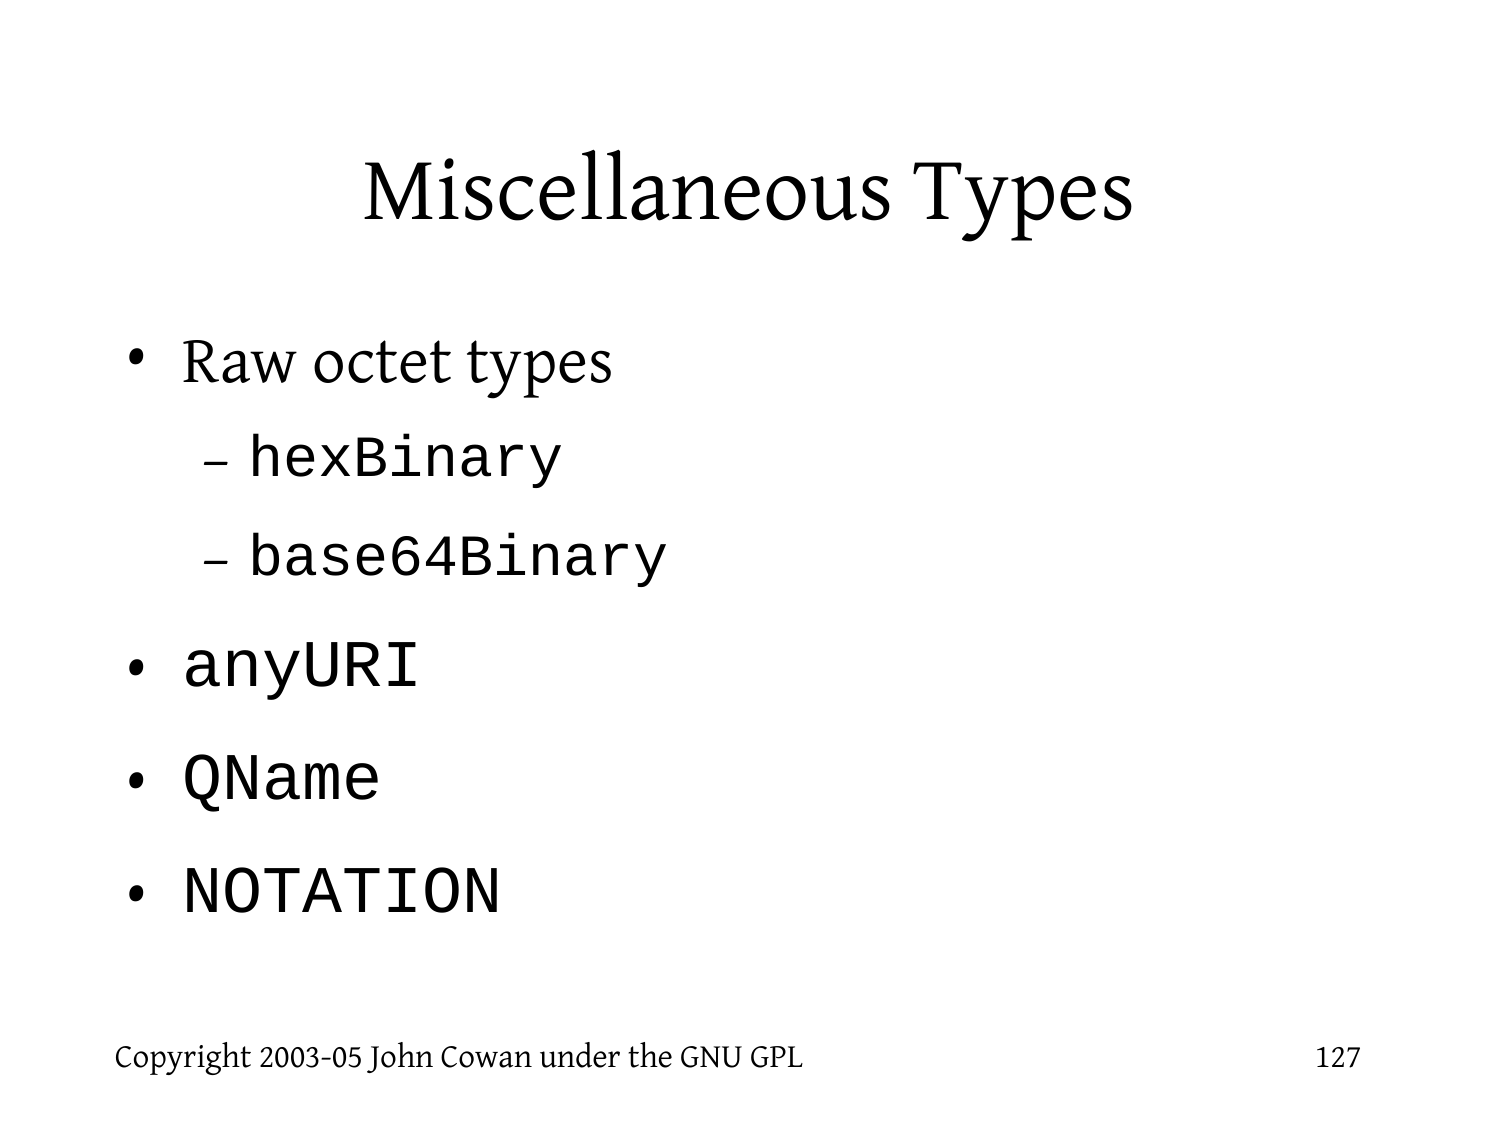

# Miscellaneous Types
Raw octet types
hexBinary
base64Binary
anyURI
QName
NOTATION